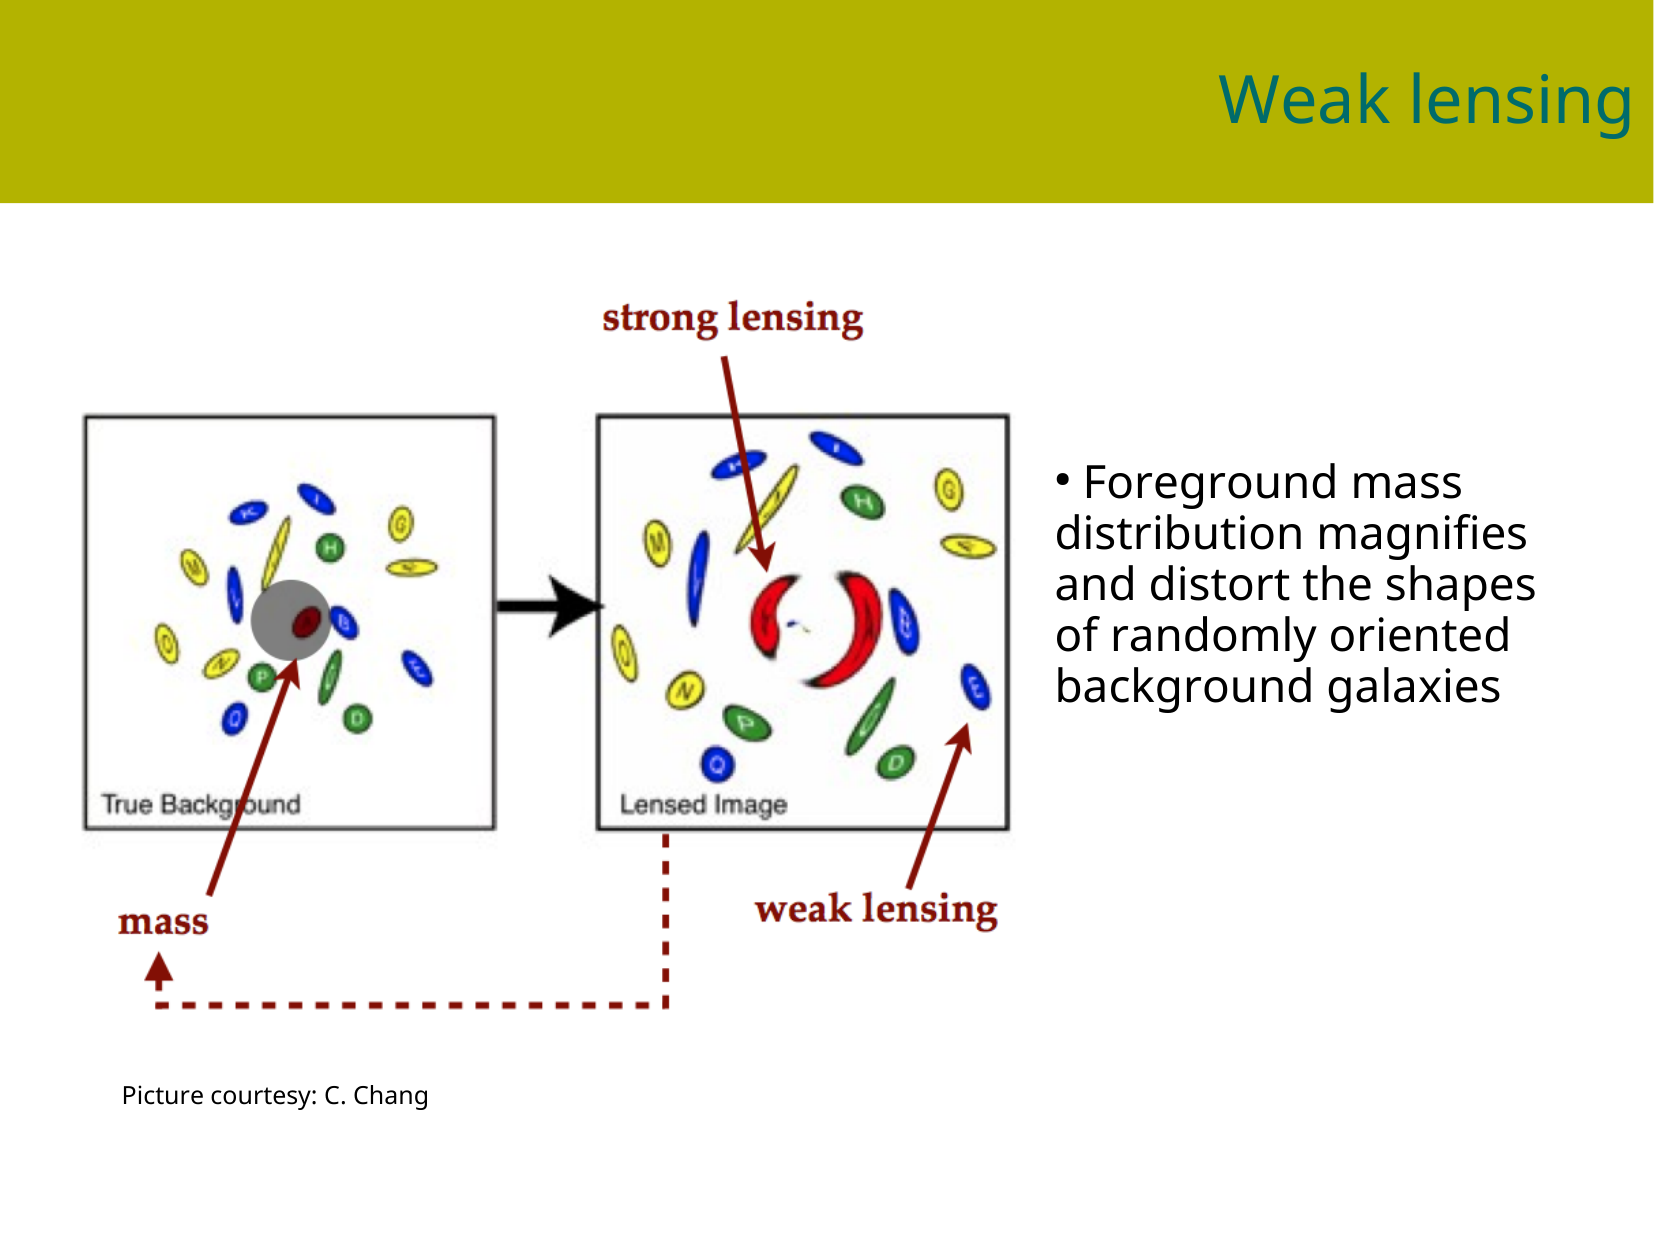

# Weak lensing
 Foreground mass distribution magnifies and distort the shapes of randomly oriented background galaxies
Picture courtesy: C. Chang